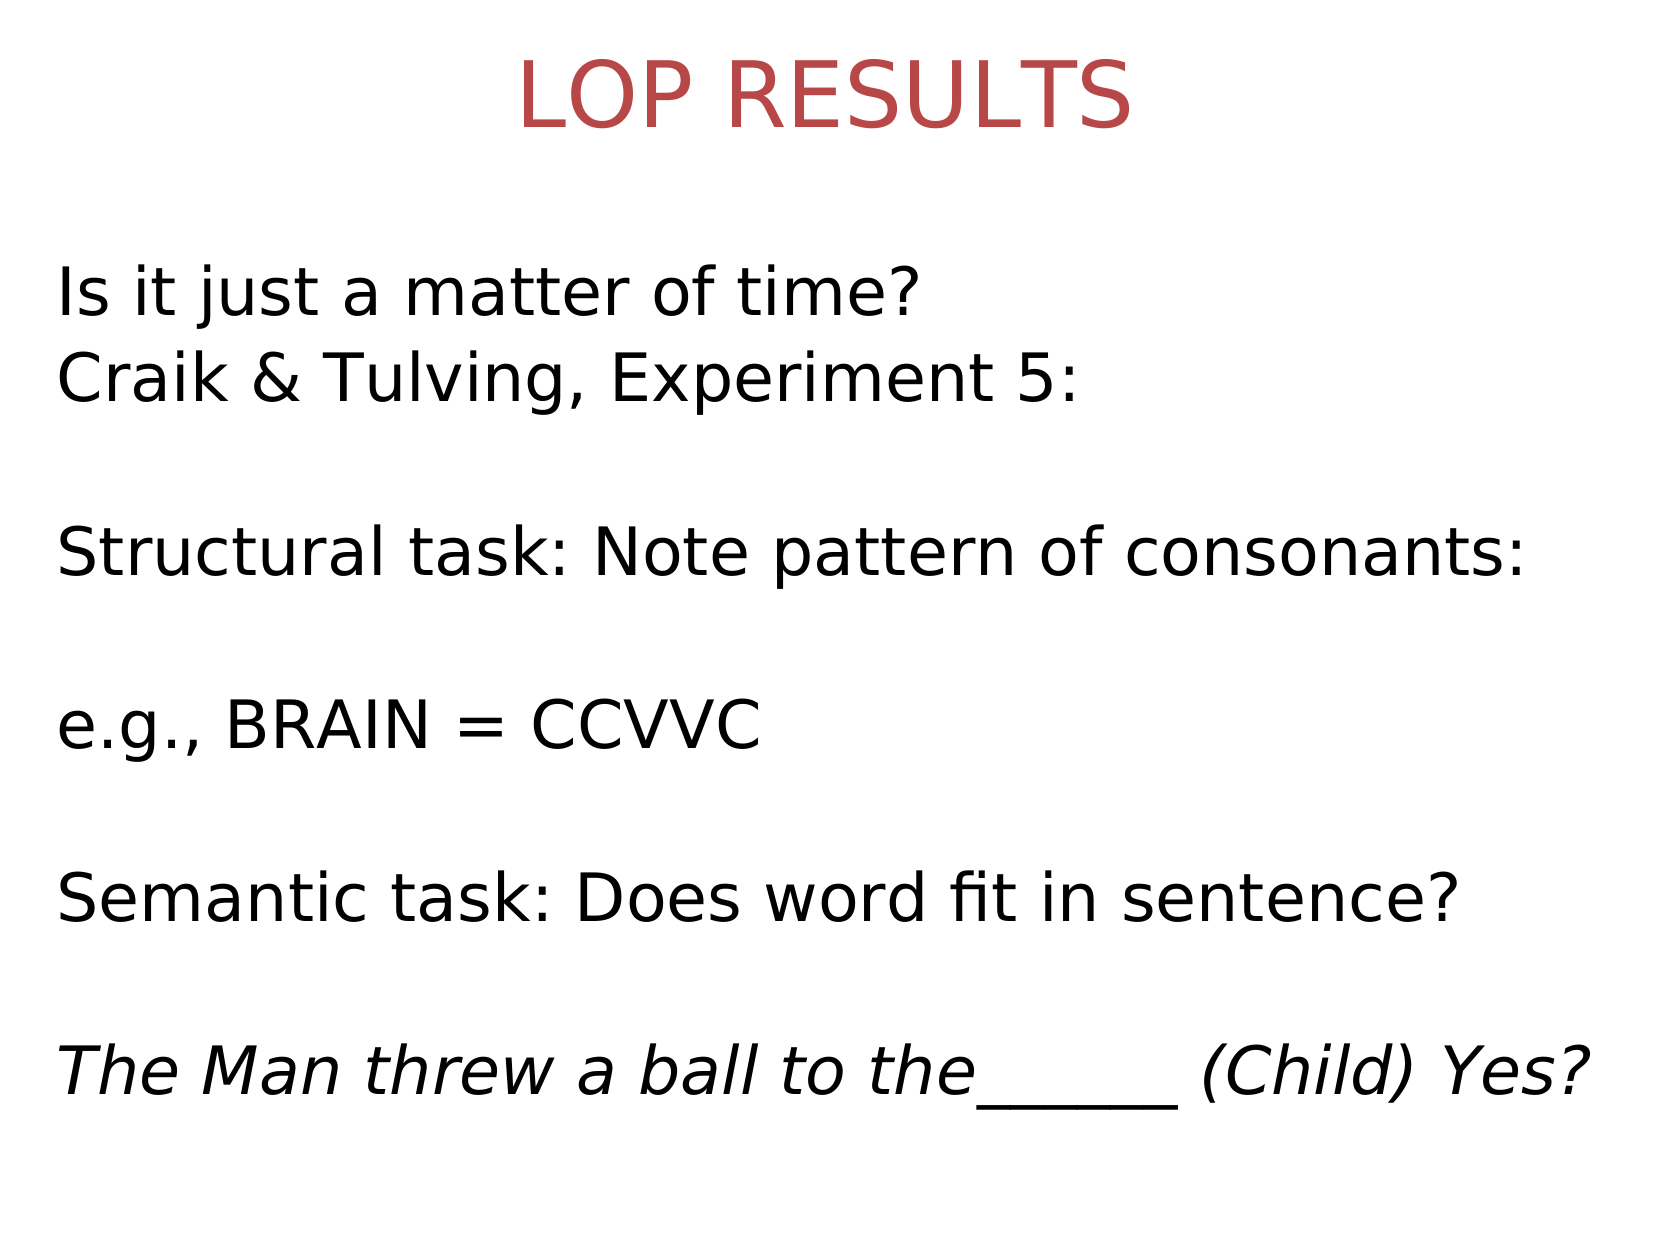

# LOP RESULTS
Is it just a matter of time?
Craik & Tulving, Experiment 5:
Structural task: Note pattern of consonants:
e.g., BRAIN = CCVVC
Semantic task: Does word fit in sentence?
The Man threw a ball to the______ (Child) Yes?